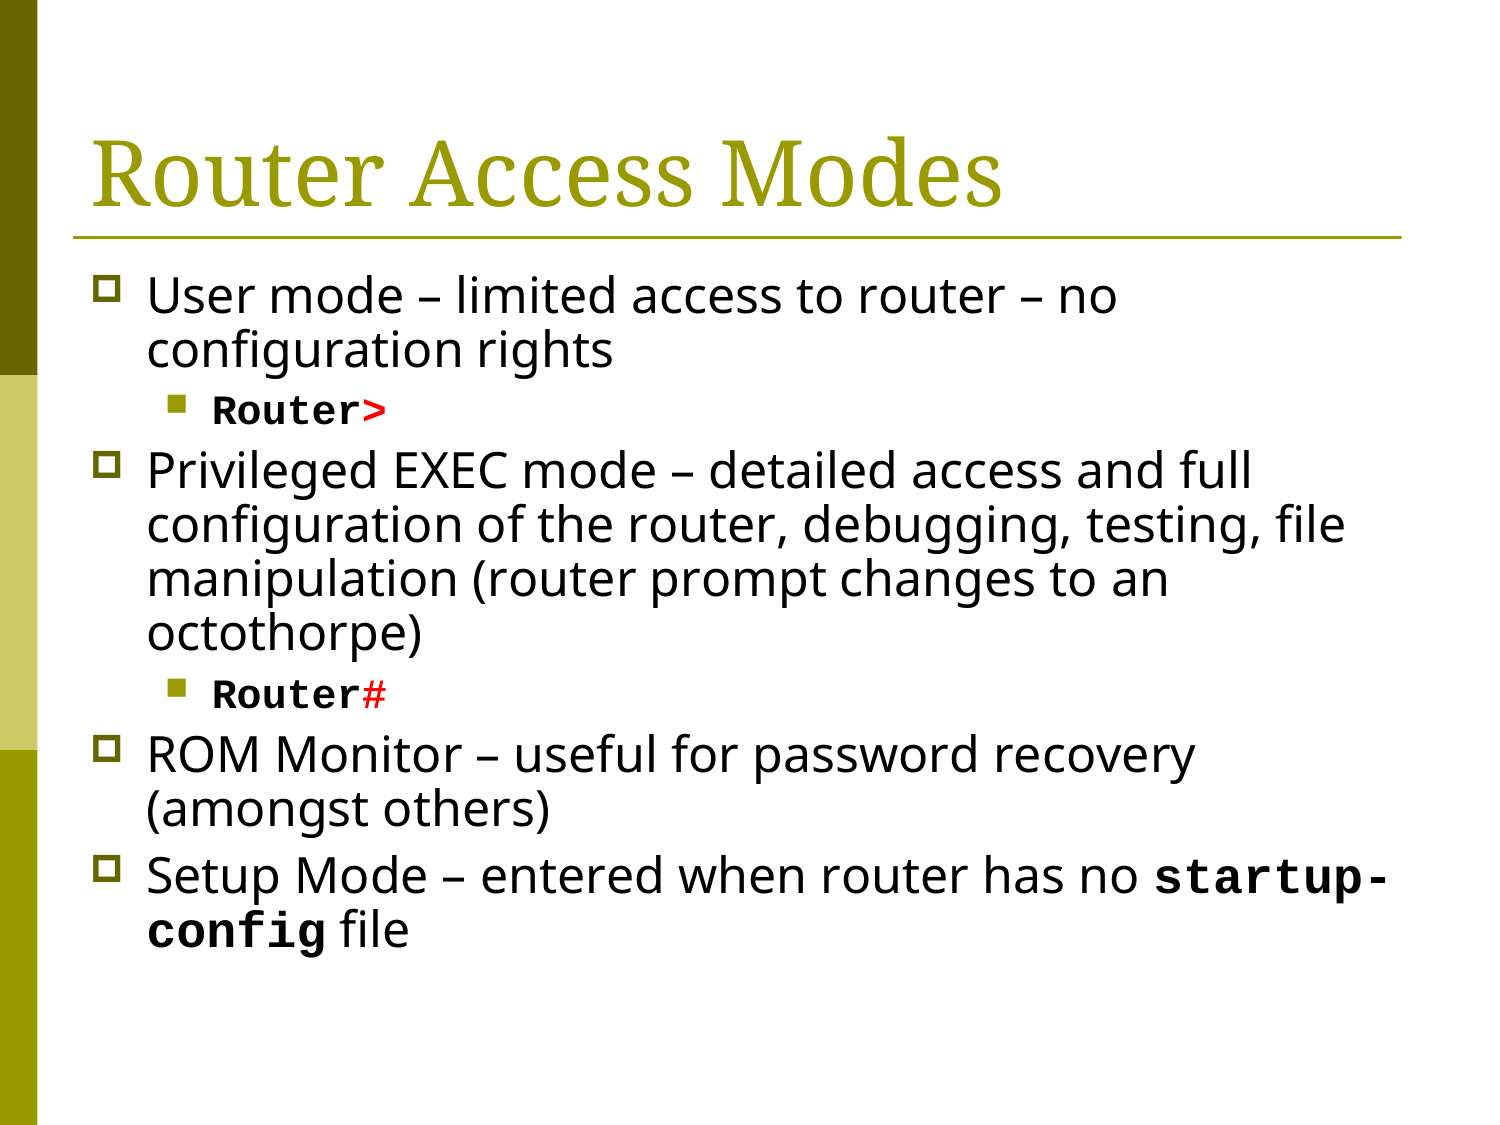

# Router Access Modes
User mode – limited access to router – no configuration rights
Router>
Privileged EXEC mode – detailed access and full configuration of the router, debugging, testing, file manipulation (router prompt changes to an octothorpe)
Router#
ROM Monitor – useful for password recovery (amongst others)
Setup Mode – entered when router has no startup-config file